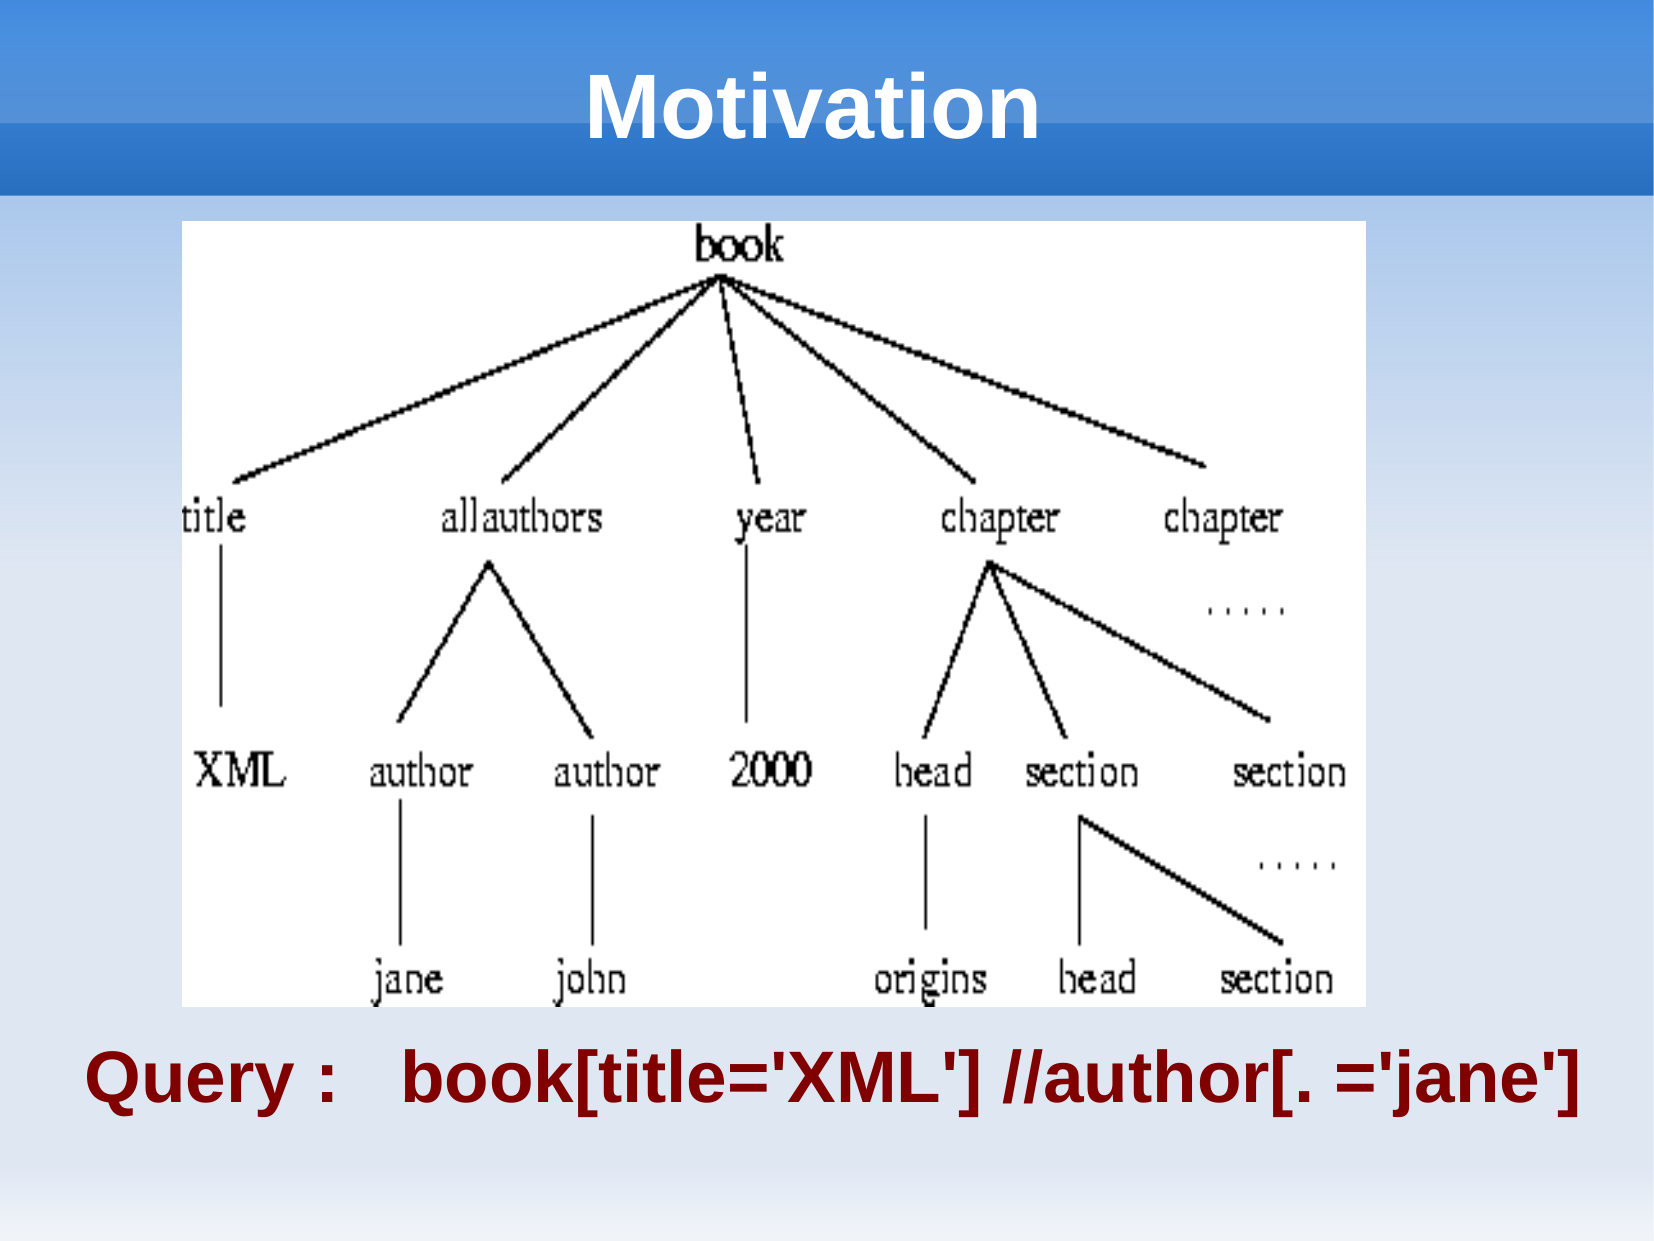

# Motivation
Query : book[title='XML'] //author[. ='jane']